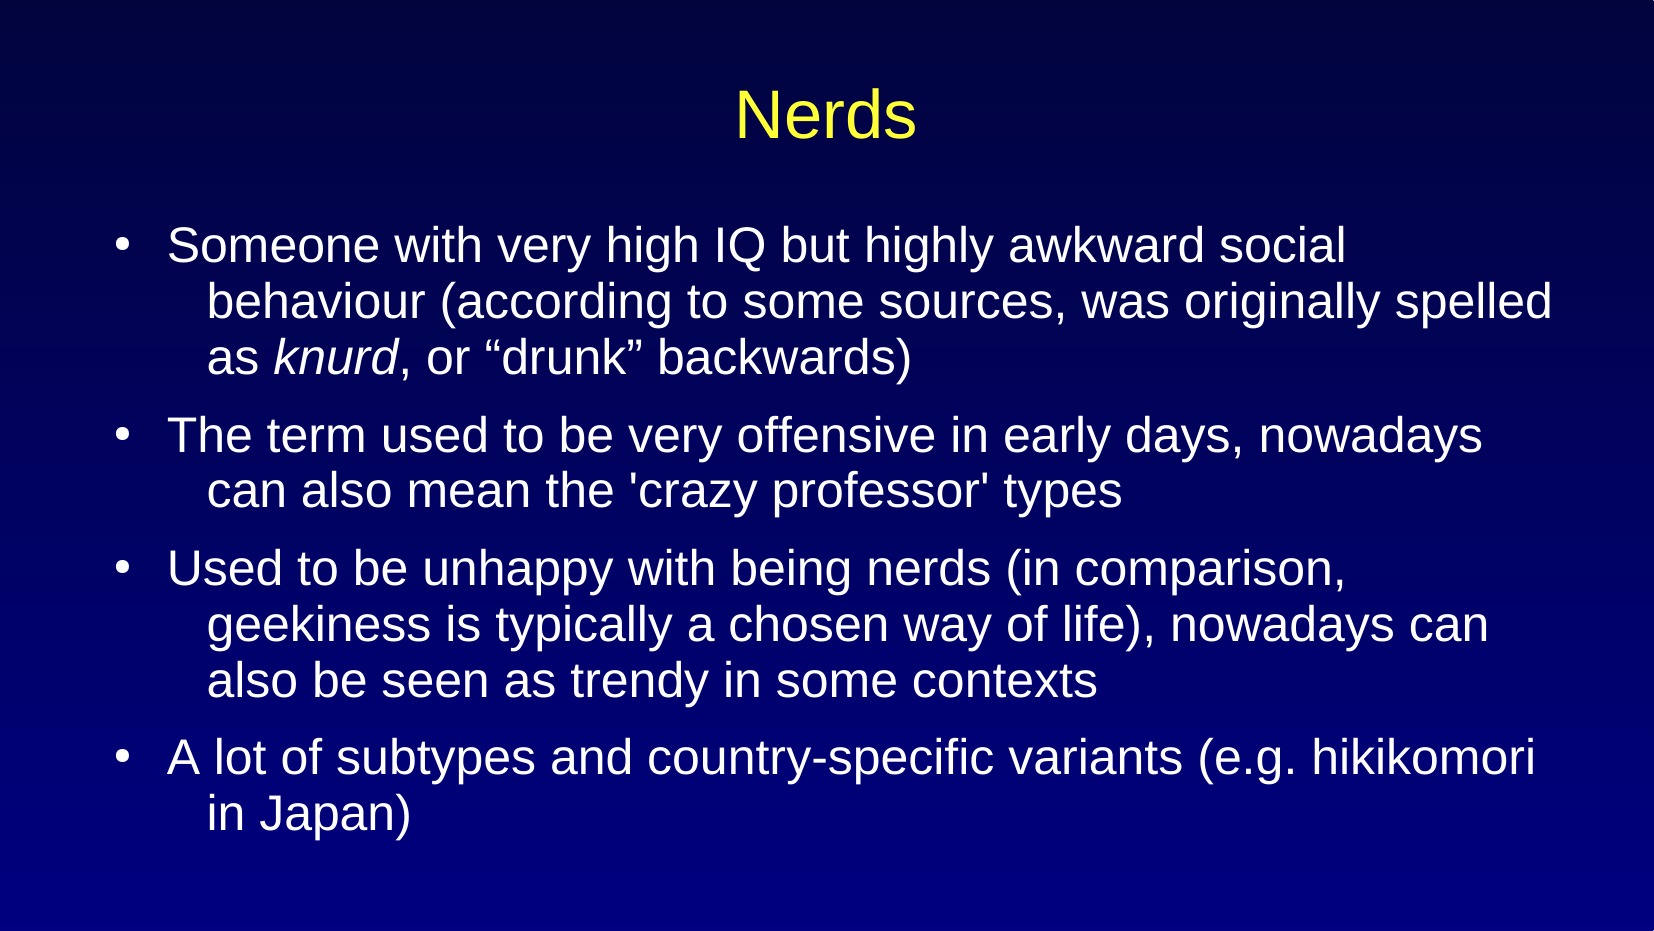

# Nerds
Someone with very high IQ but highly awkward social behaviour (according to some sources, was originally spelled as knurd, or “drunk” backwards)
The term used to be very offensive in early days, nowadays can also mean the 'crazy professor' types
Used to be unhappy with being nerds (in comparison, geekiness is typically a chosen way of life), nowadays can also be seen as trendy in some contexts
A lot of subtypes and country-specific variants (e.g. hikikomori in Japan)